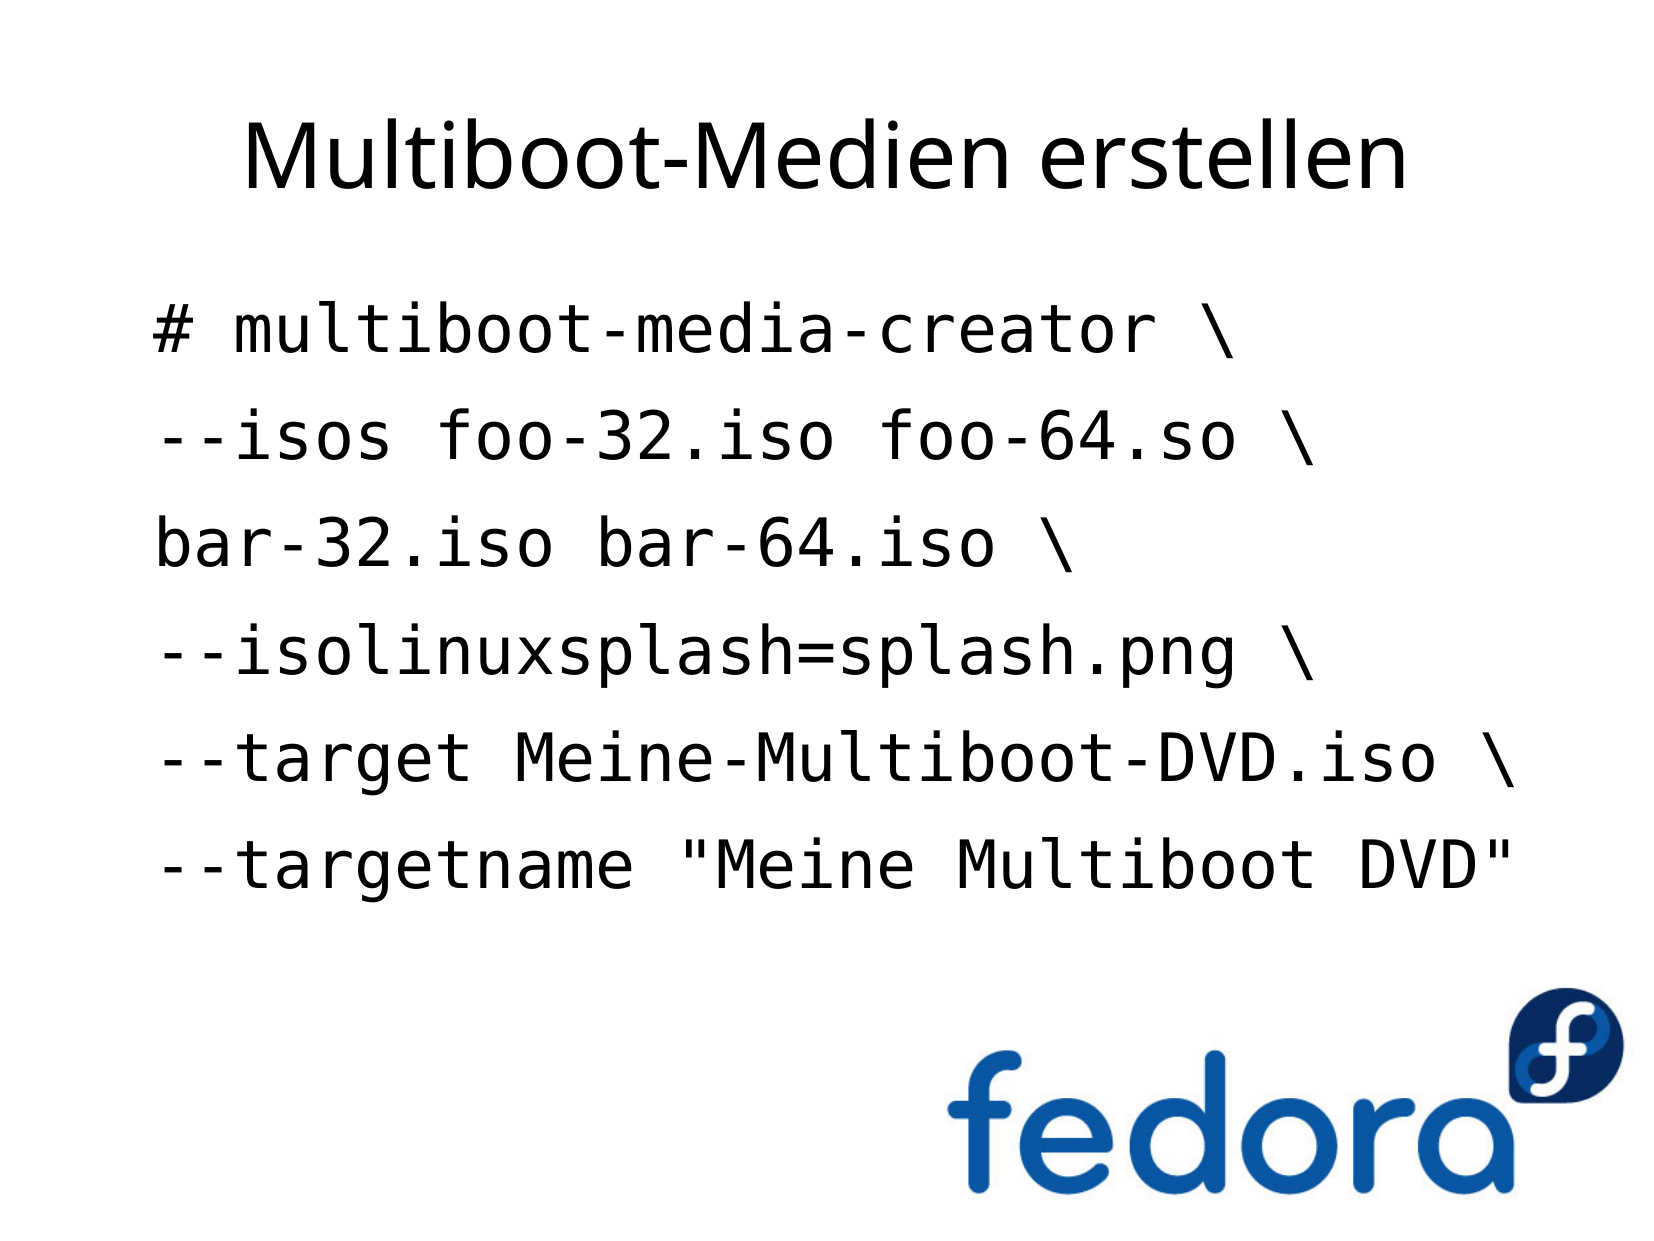

# Multiboot-Medien erstellen
# multiboot-media-creator \
--isos foo-32.iso foo-64.so \
bar-32.iso bar-64.iso \
--isolinuxsplash=splash.png \
--target Meine-Multiboot-DVD.iso \
--targetname "Meine Multiboot DVD"